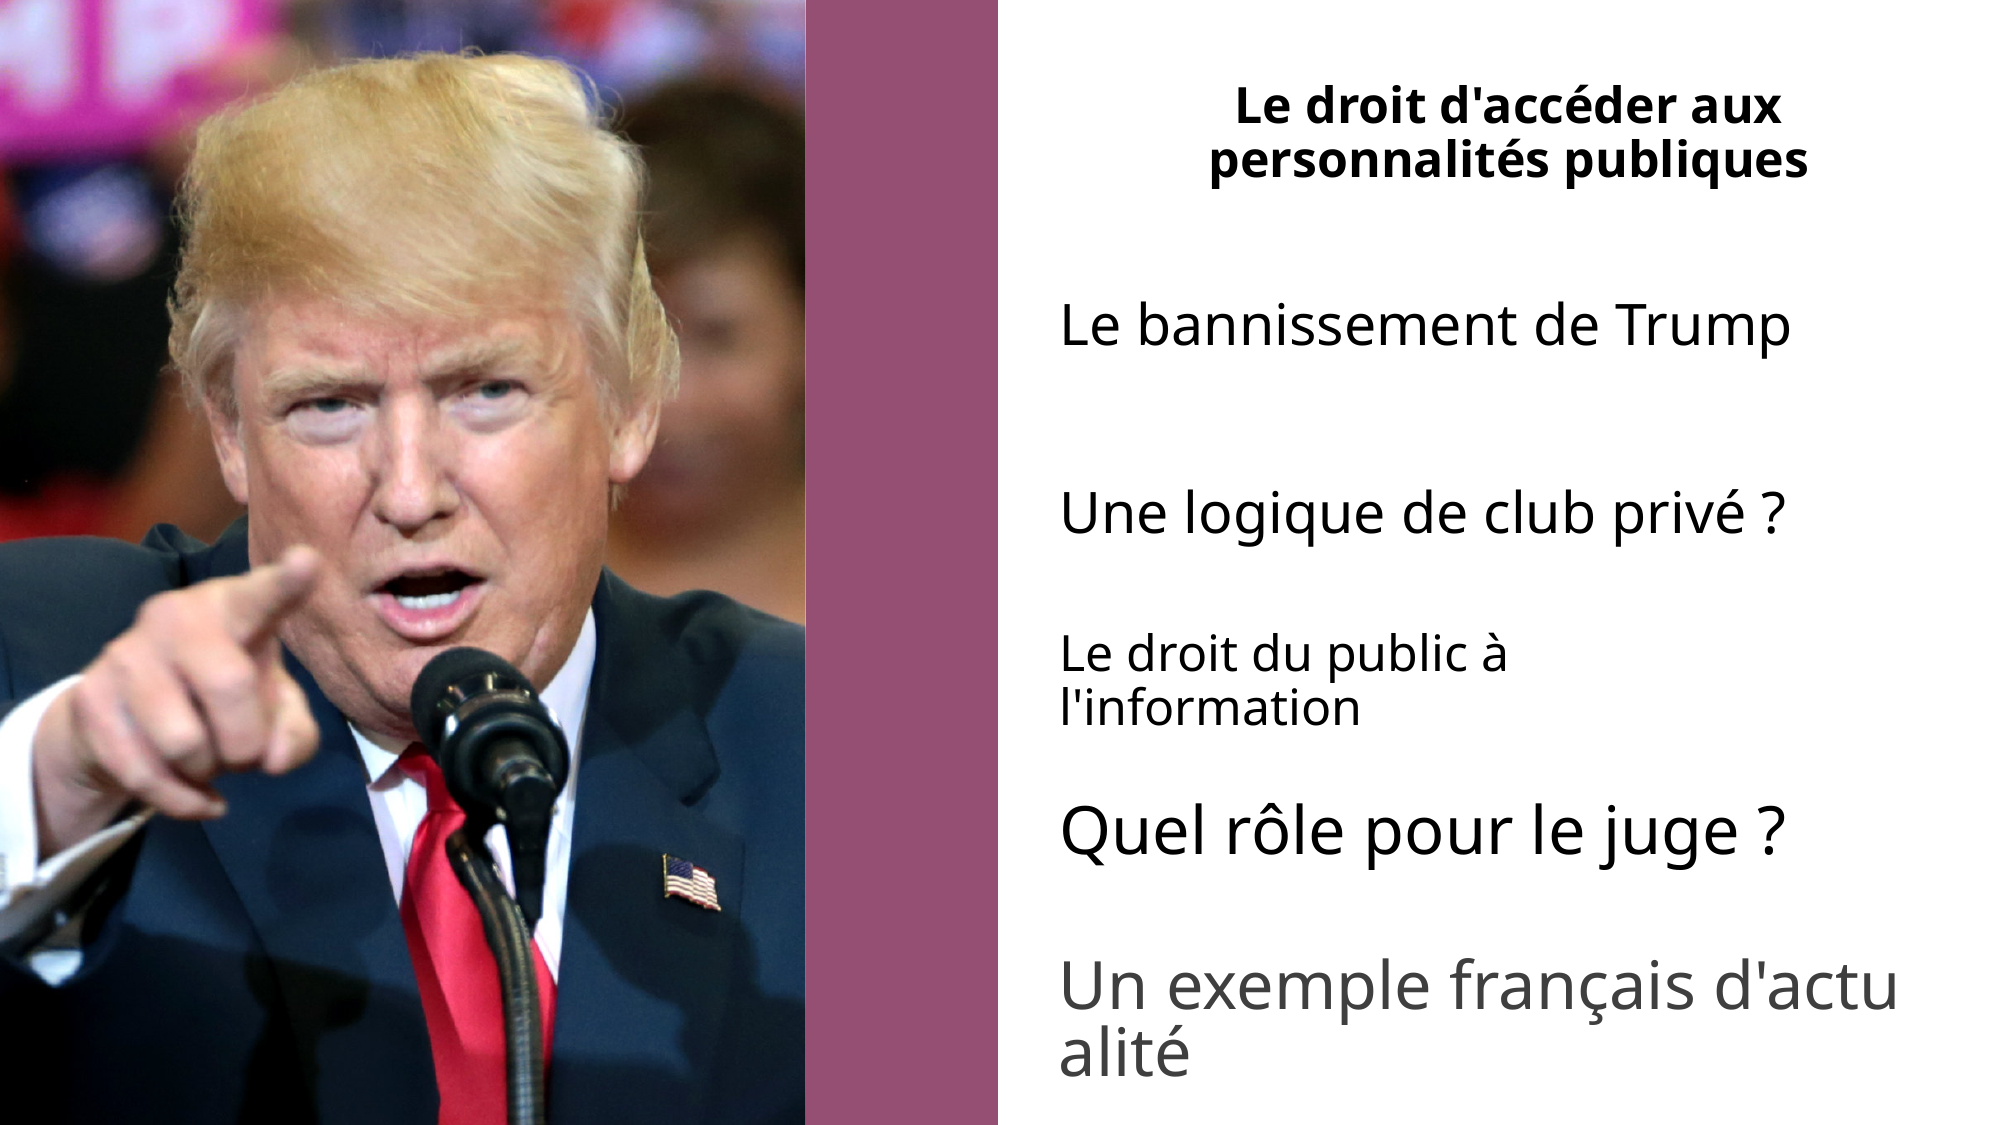

Le droit d'accéder aux personnalités publiques
# Le bannissement de Trump
Une logique de club privé ?
Le droit du public à l'information
Quel rôle pour le juge ?
Un exemple français d'actualité
Cette photo de Auteur inconnu est fournie sous licence CC BY-SA.